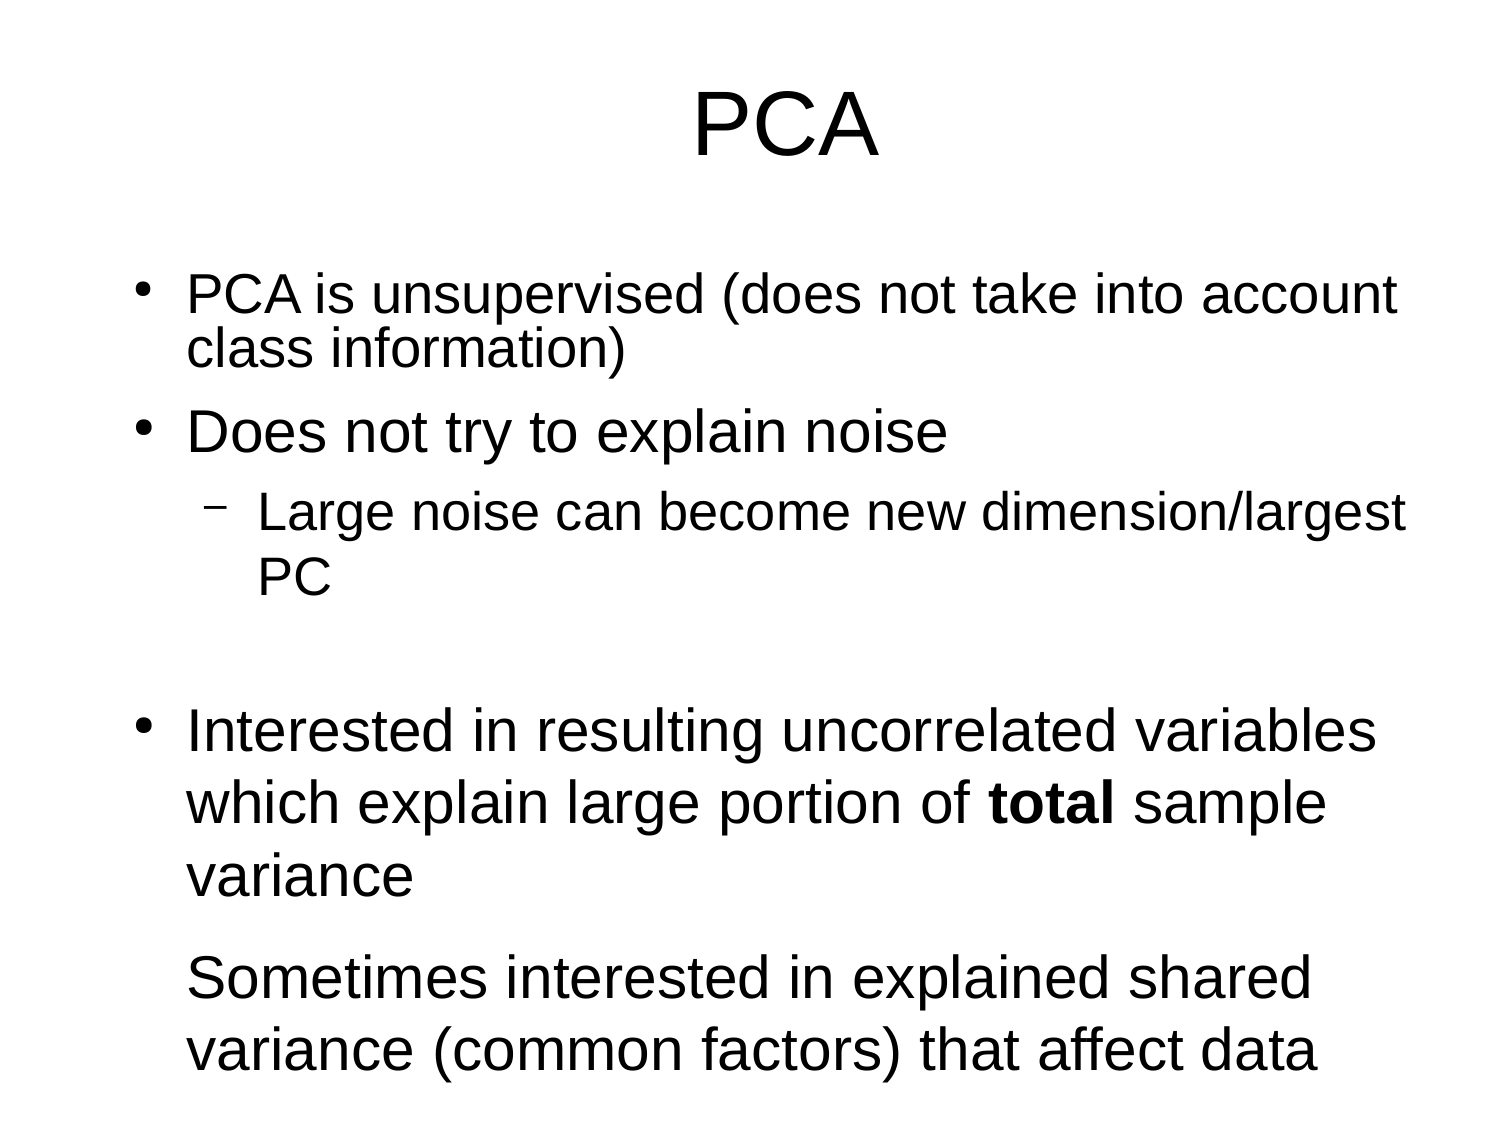

# PCA
PCA is unsupervised (does not take into account class information)
Does not try to explain noise
Large noise can become new dimension/largest PC
Interested in resulting uncorrelated variables which explain large portion of total sample variance
Sometimes interested in explained shared variance (common factors) that affect data